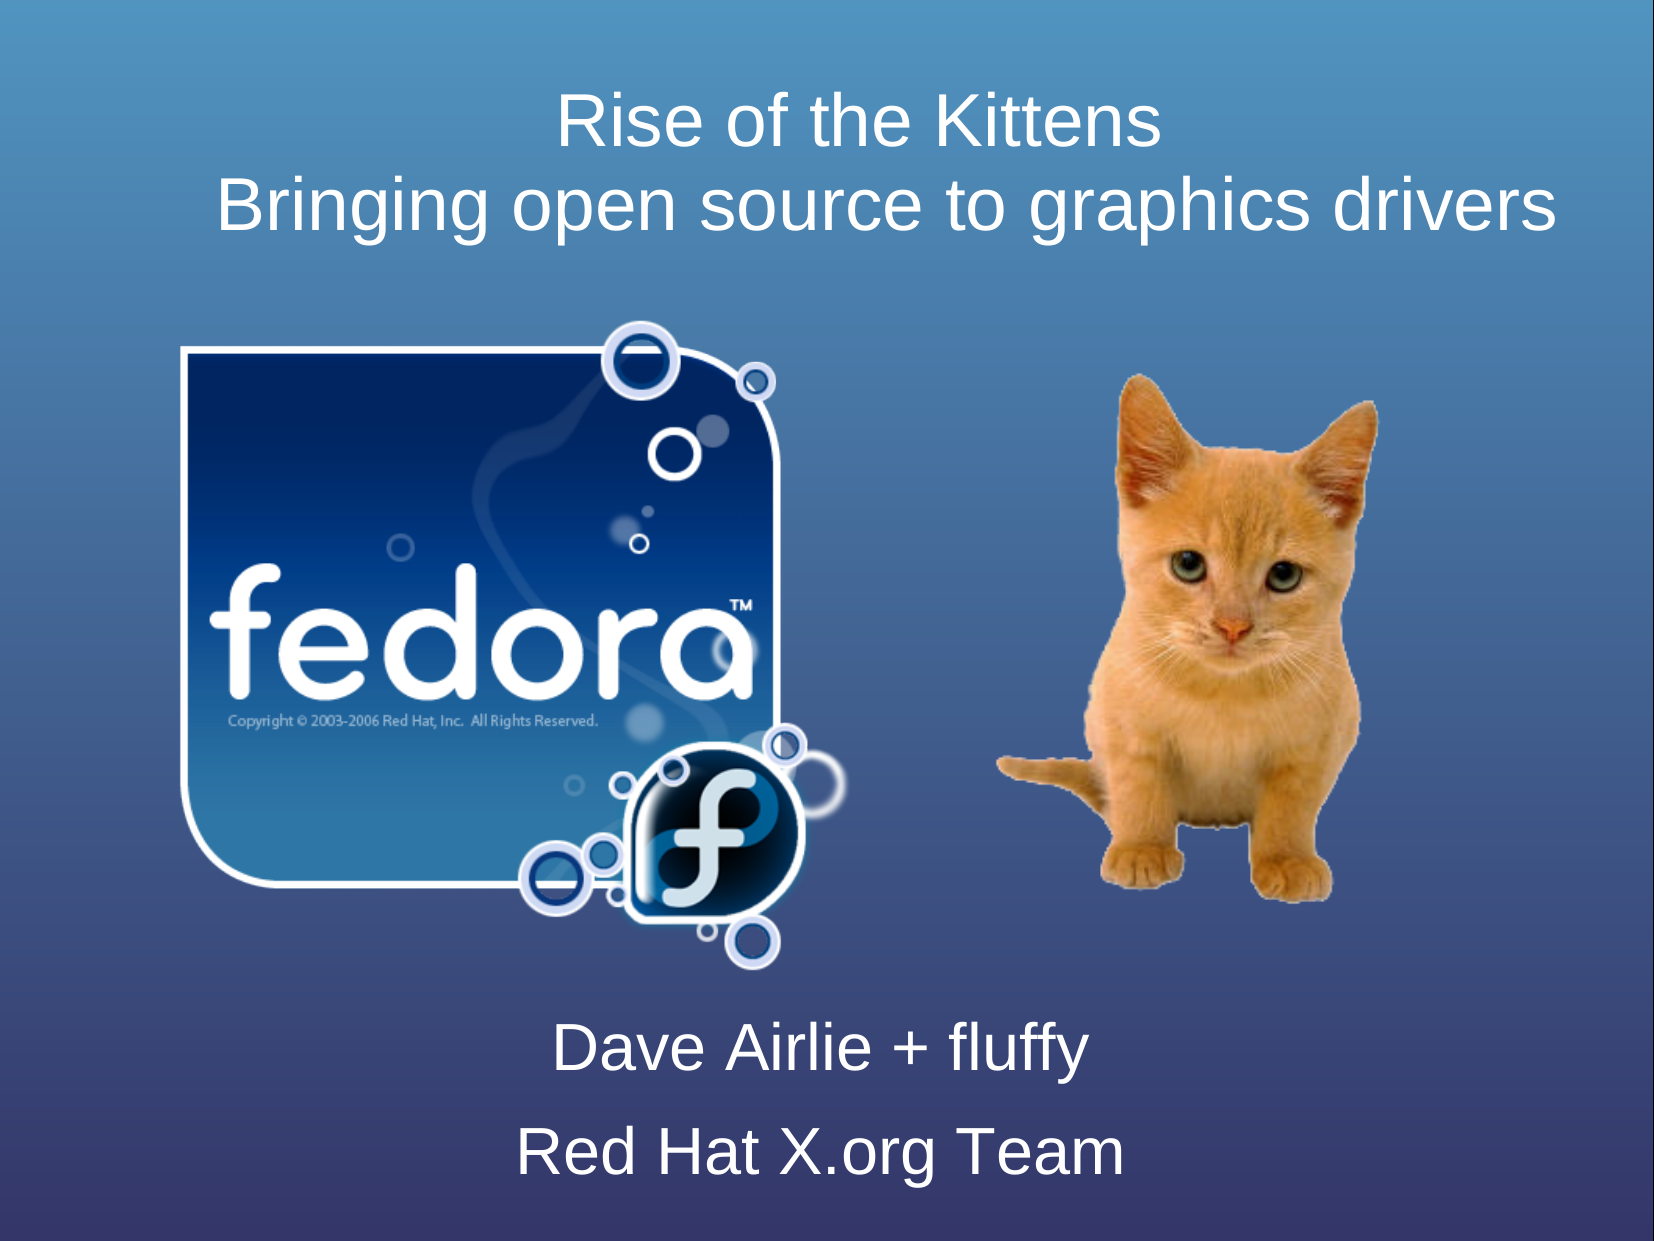

# Rise of the Kittens Bringing open source to graphics drivers
Dave Airlie + fluffy
Red Hat X.org Team